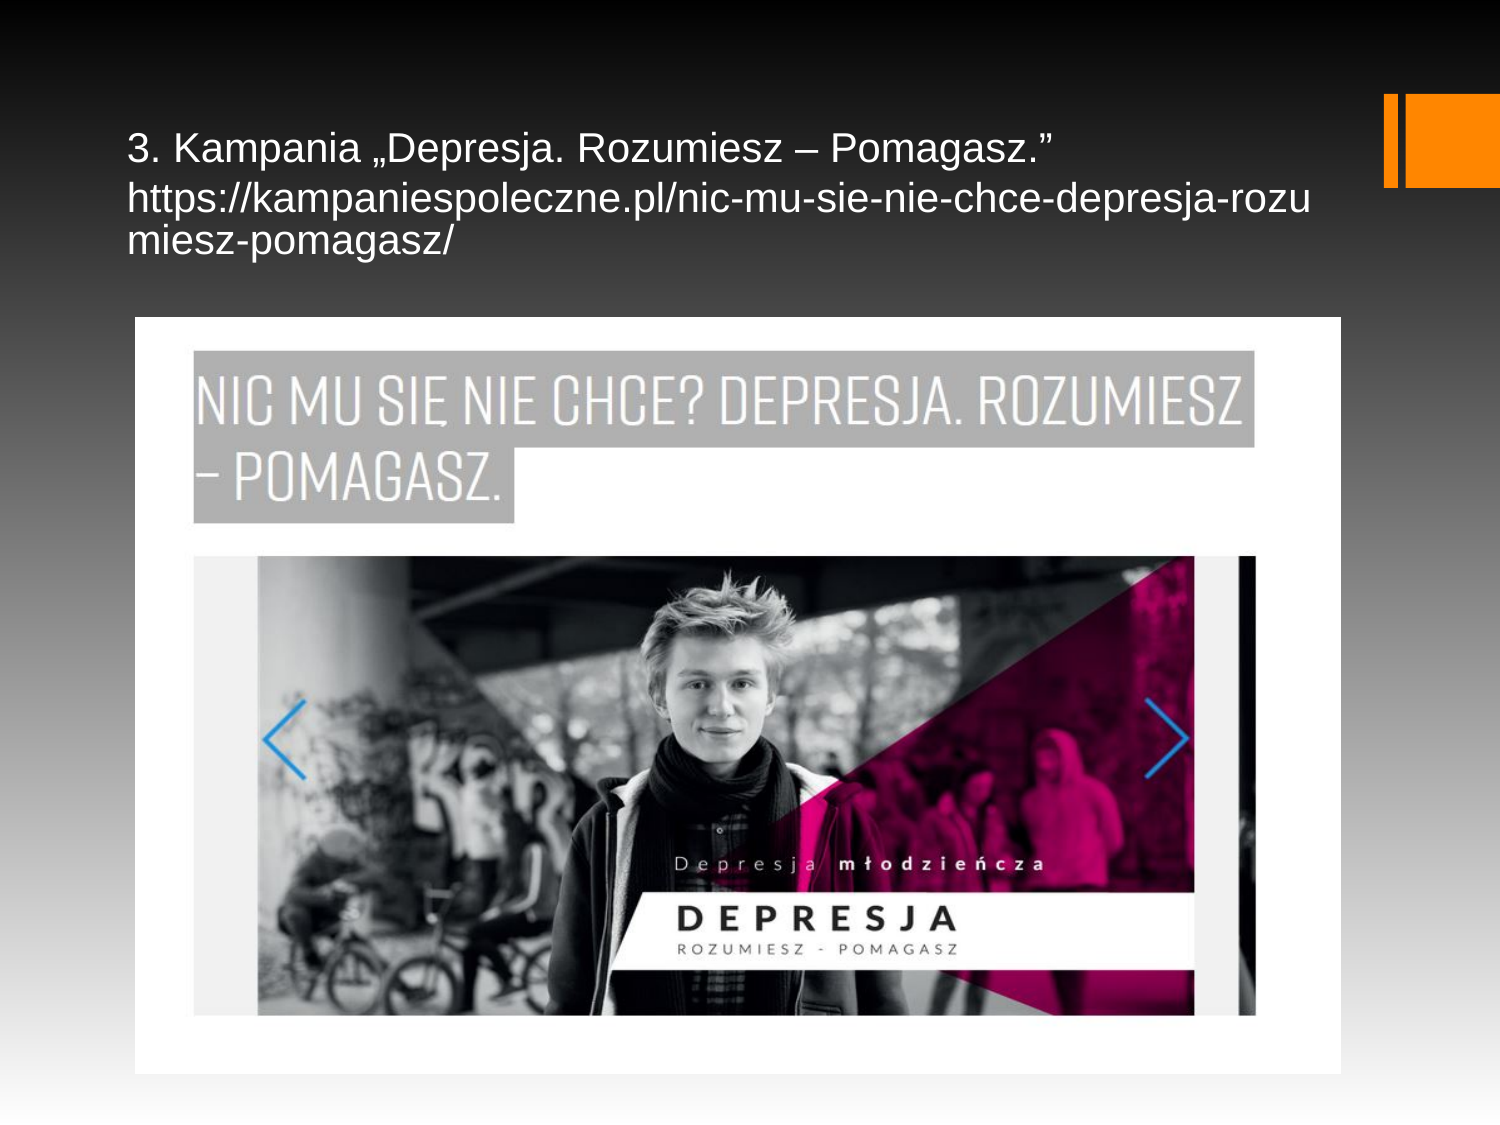

3. Kampania „Depresja. Rozumiesz – Pomagasz.” https://kampaniespoleczne.pl/nic-mu-sie-nie-chce-depresja-rozumiesz-pomagasz/